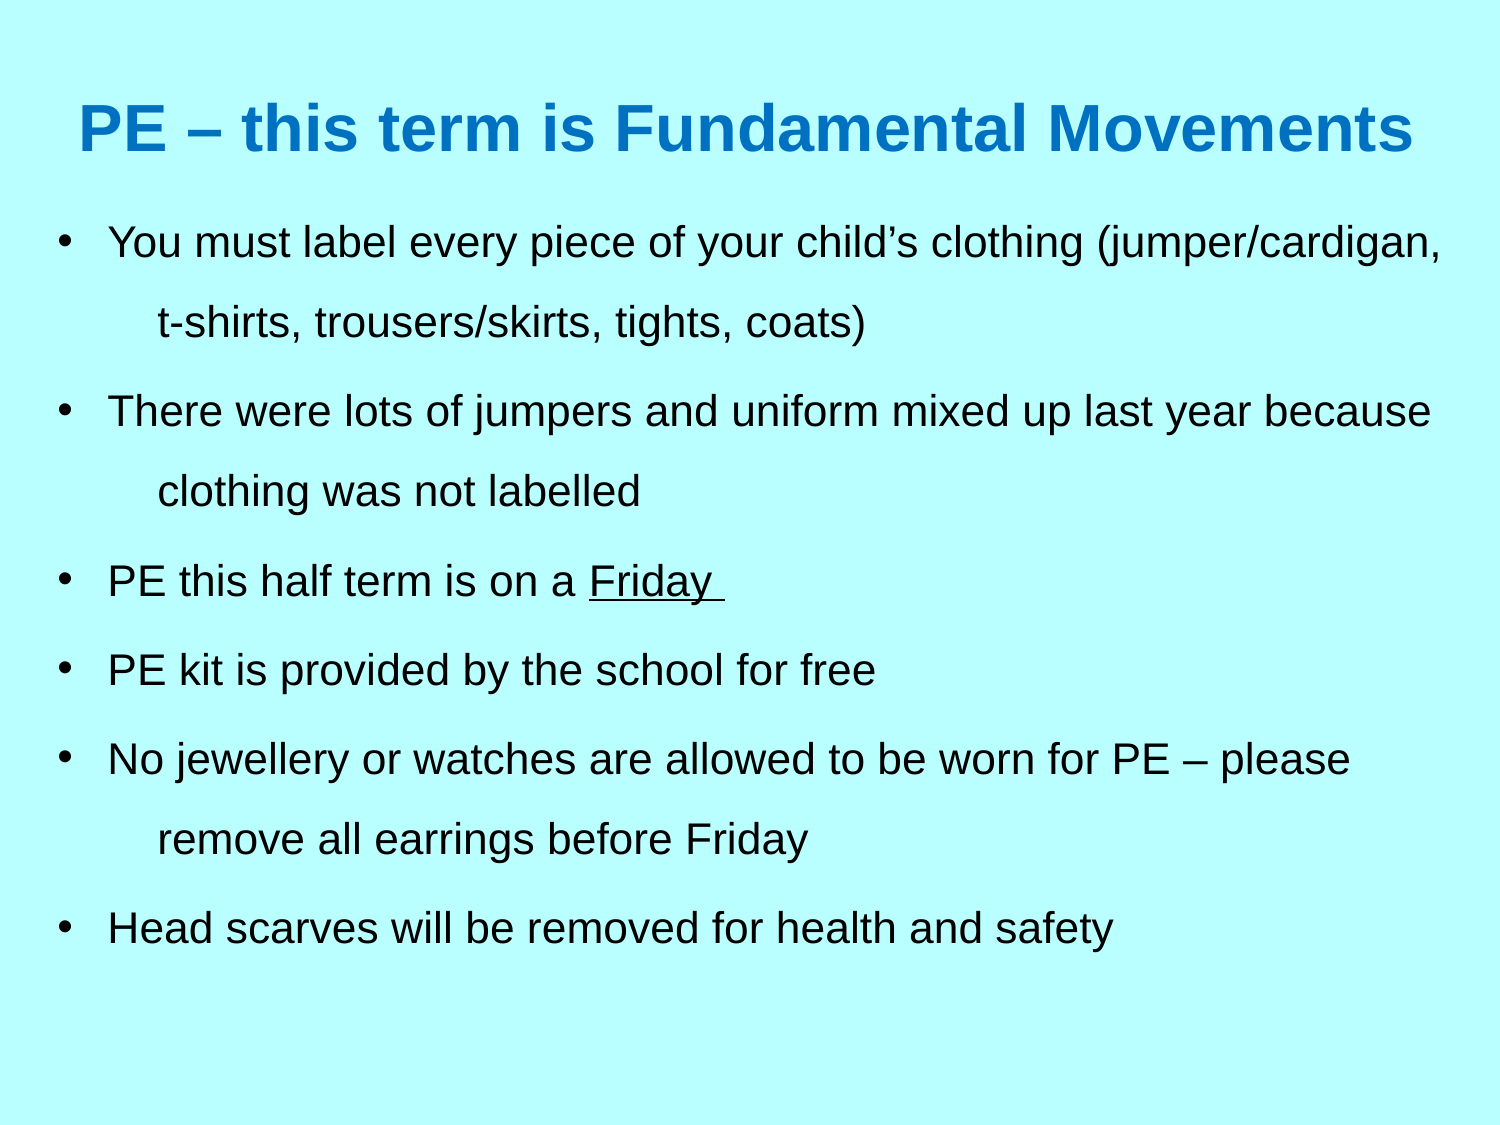

# PE – this term is Fundamental Movements
You must label every piece of your child’s clothing (jumper/cardigan, t-shirts, trousers/skirts, tights, coats)
There were lots of jumpers and uniform mixed up last year because clothing was not labelled
PE this half term is on a Friday
PE kit is provided by the school for free
No jewellery or watches are allowed to be worn for PE – please remove all earrings before Friday
Head scarves will be removed for health and safety